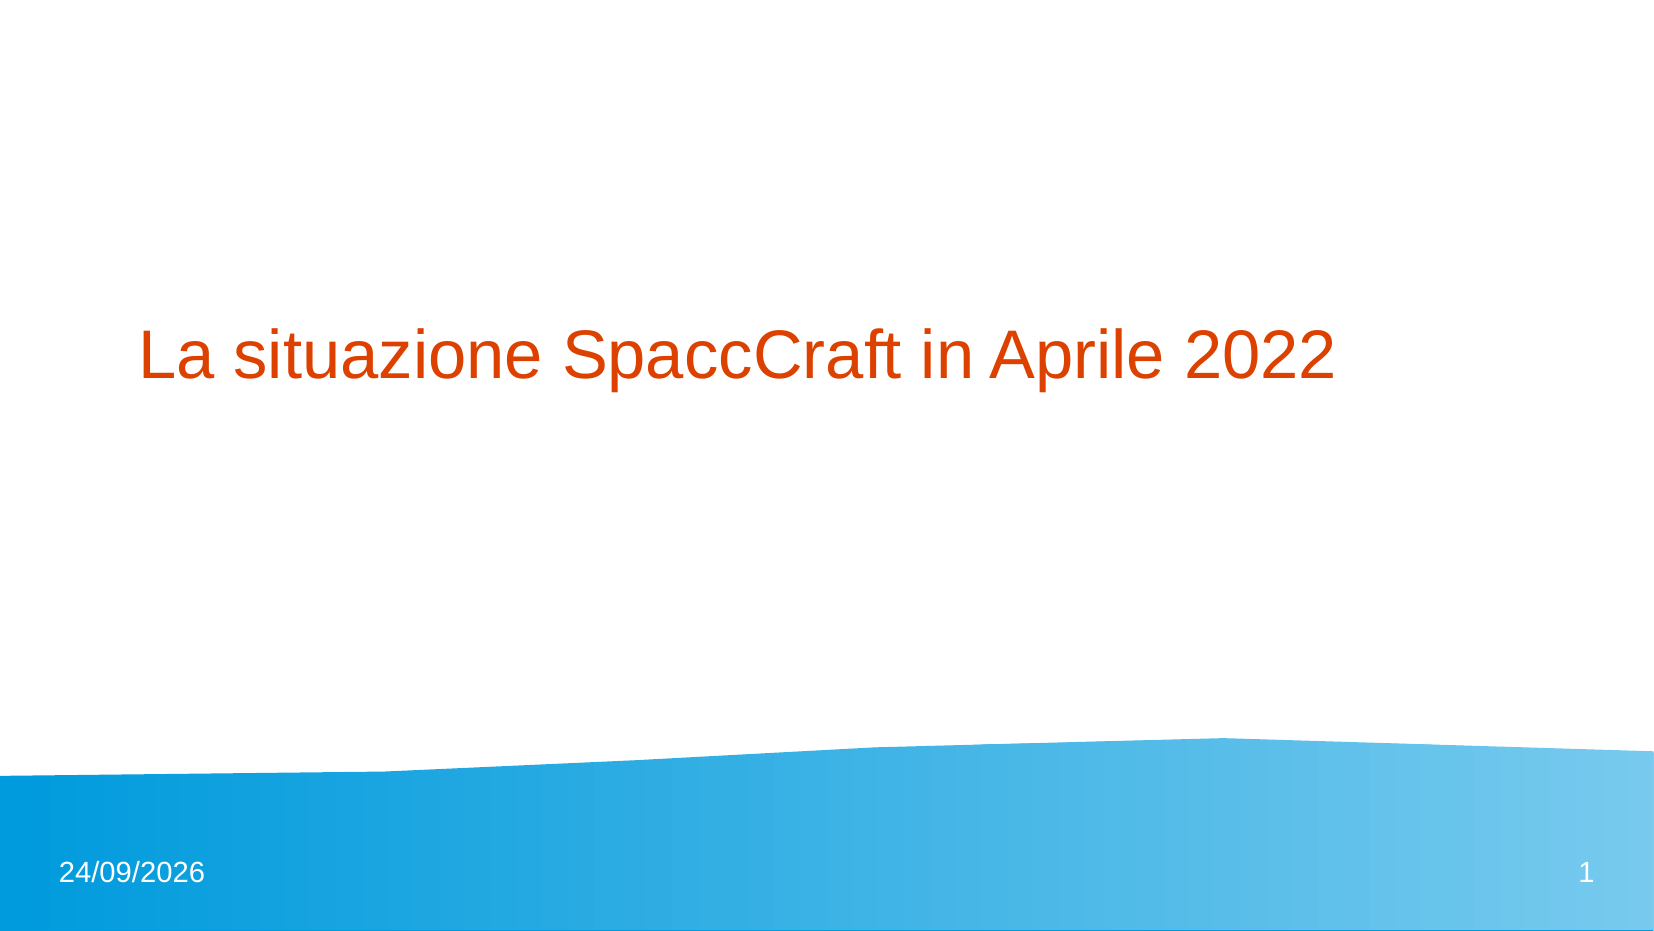

# La situazione SpaccCraft in Aprile 2022